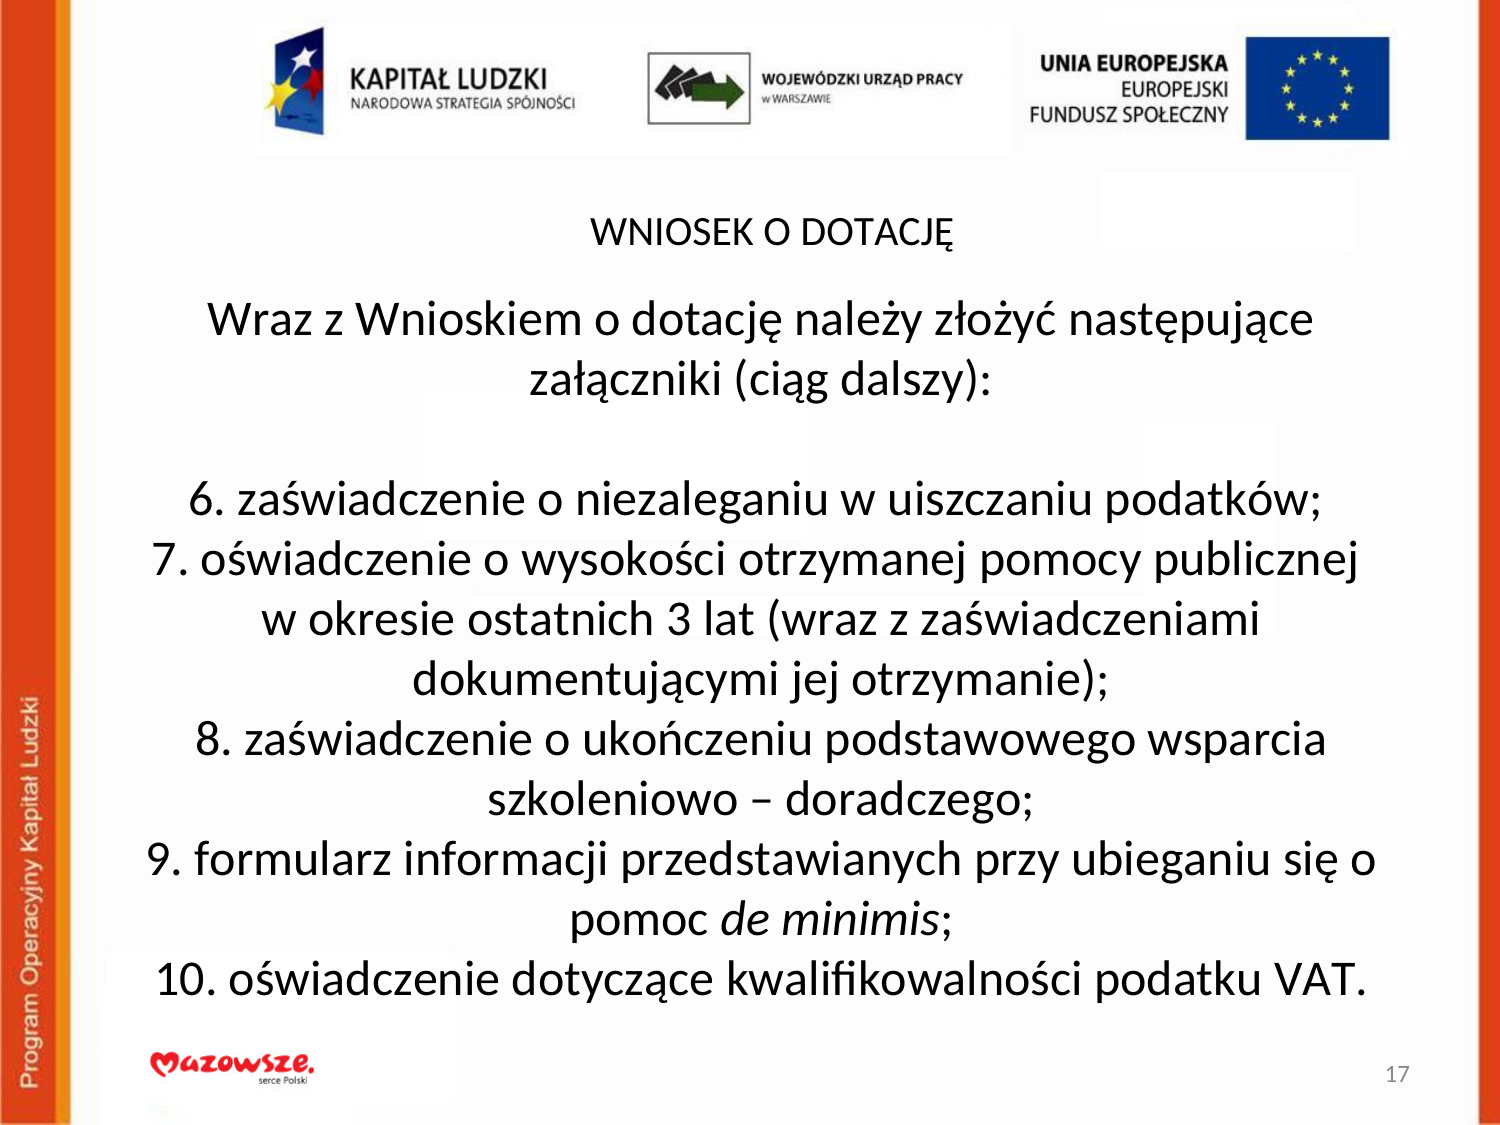

WNIOSEK O DOTACJĘ
# Wraz z Wnioskiem o dotację należy złożyć następujące załączniki (ciąg dalszy): 6. zaświadczenie o niezaleganiu w uiszczaniu podatków; 7. oświadczenie o wysokości otrzymanej pomocy publicznej w okresie ostatnich 3 lat (wraz z zaświadczeniami dokumentującymi jej otrzymanie); 8. zaświadczenie o ukończeniu podstawowego wsparcia szkoleniowo – doradczego; 9. formularz informacji przedstawianych przy ubieganiu się o pomoc de minimis; 10. oświadczenie dotyczące kwalifikowalności podatku VAT.